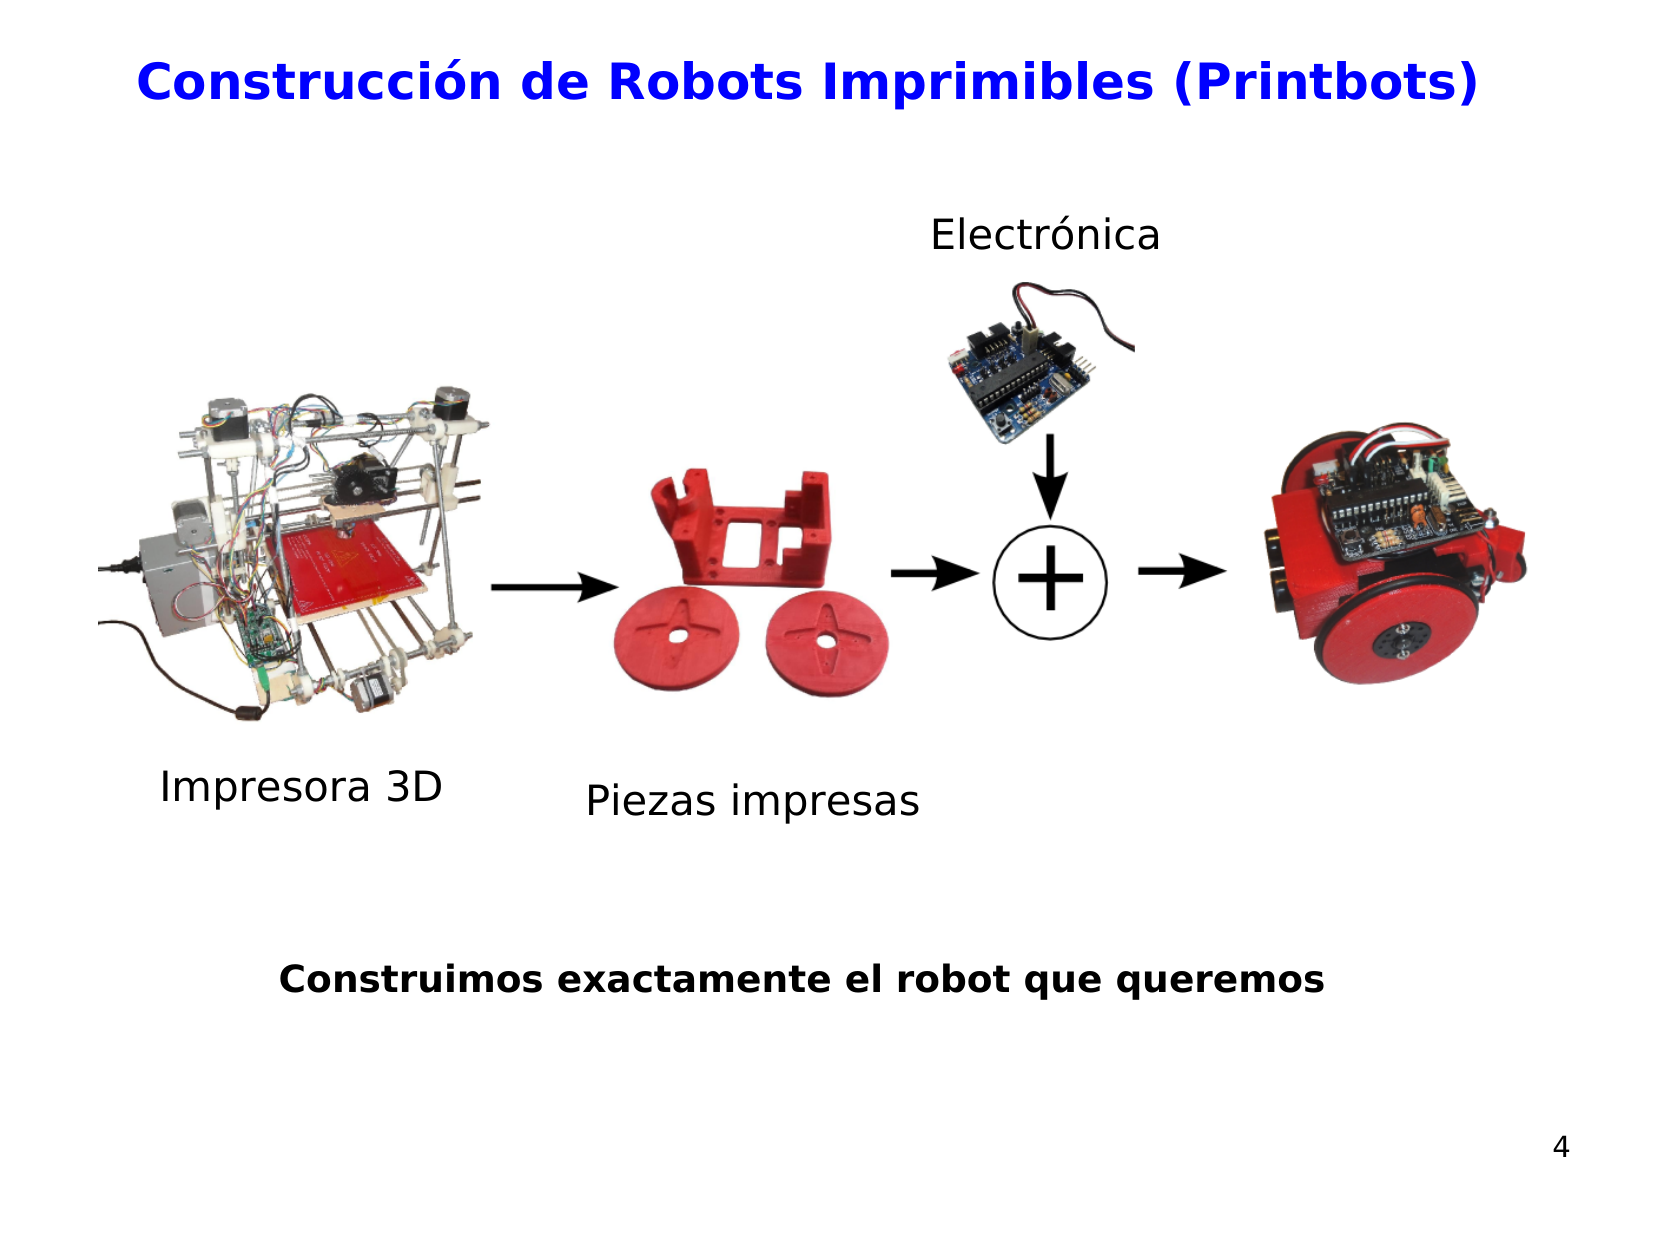

Construcción de Robots Imprimibles (Printbots)
Electrónica
Impresora 3D
Piezas impresas
Construimos exactamente el robot que queremos
4